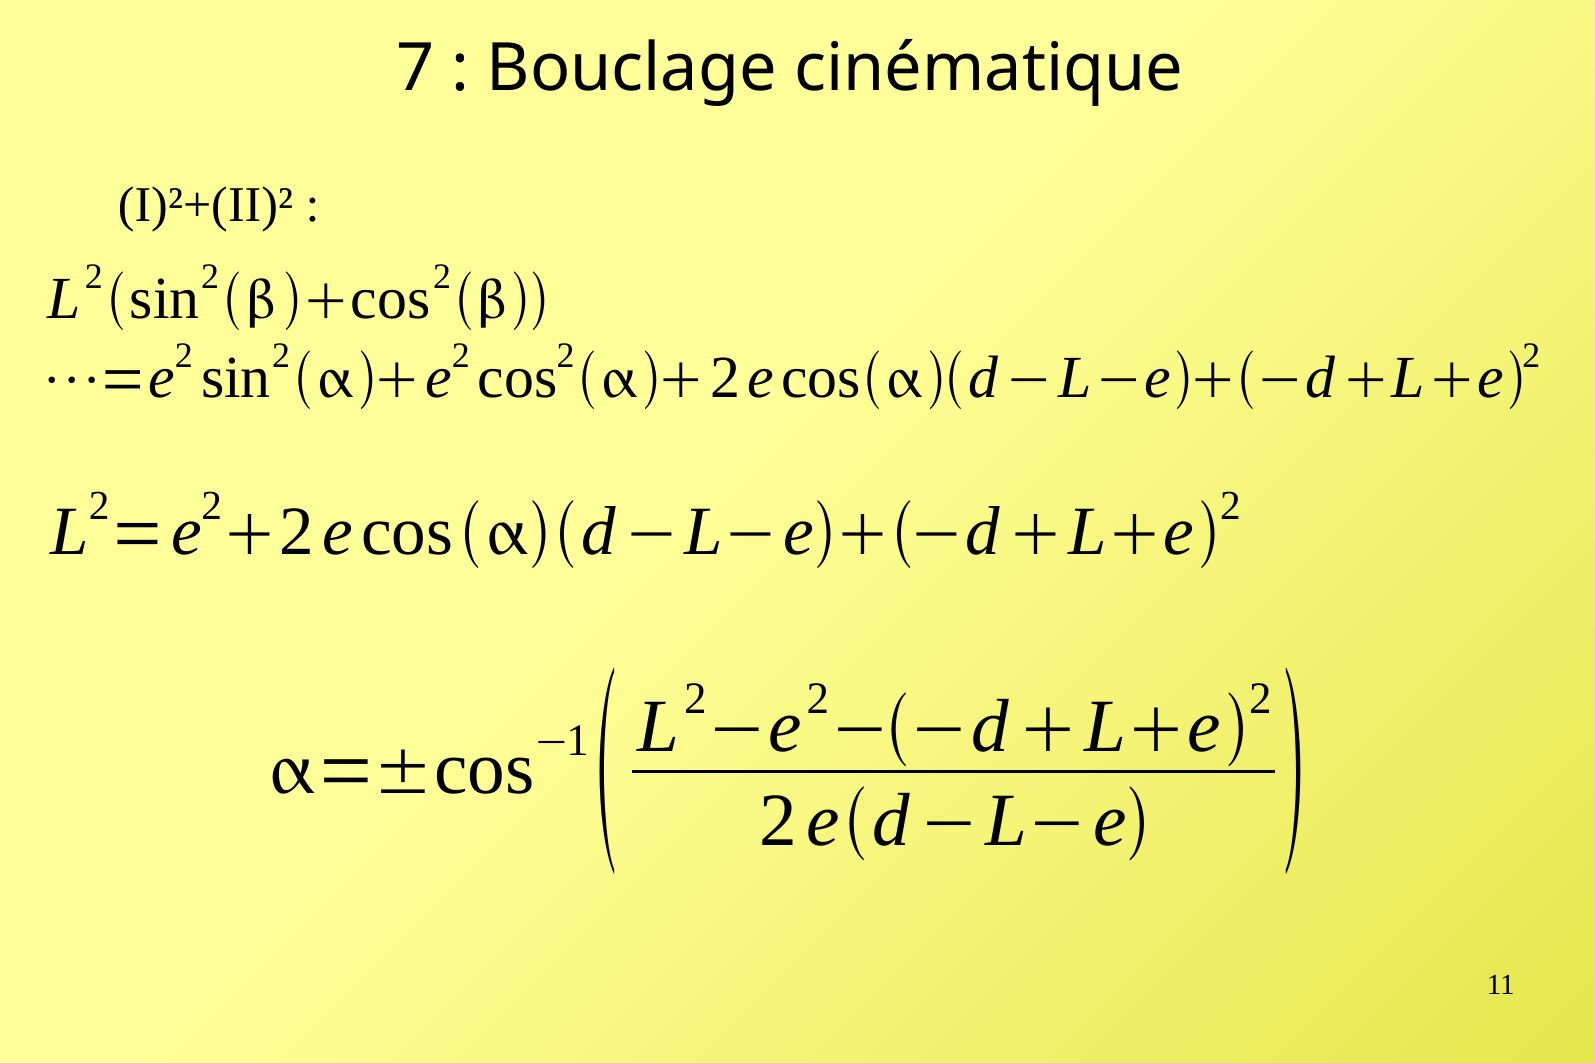

# 7 : Bouclage cinématique
(I)²+(II)² :
11